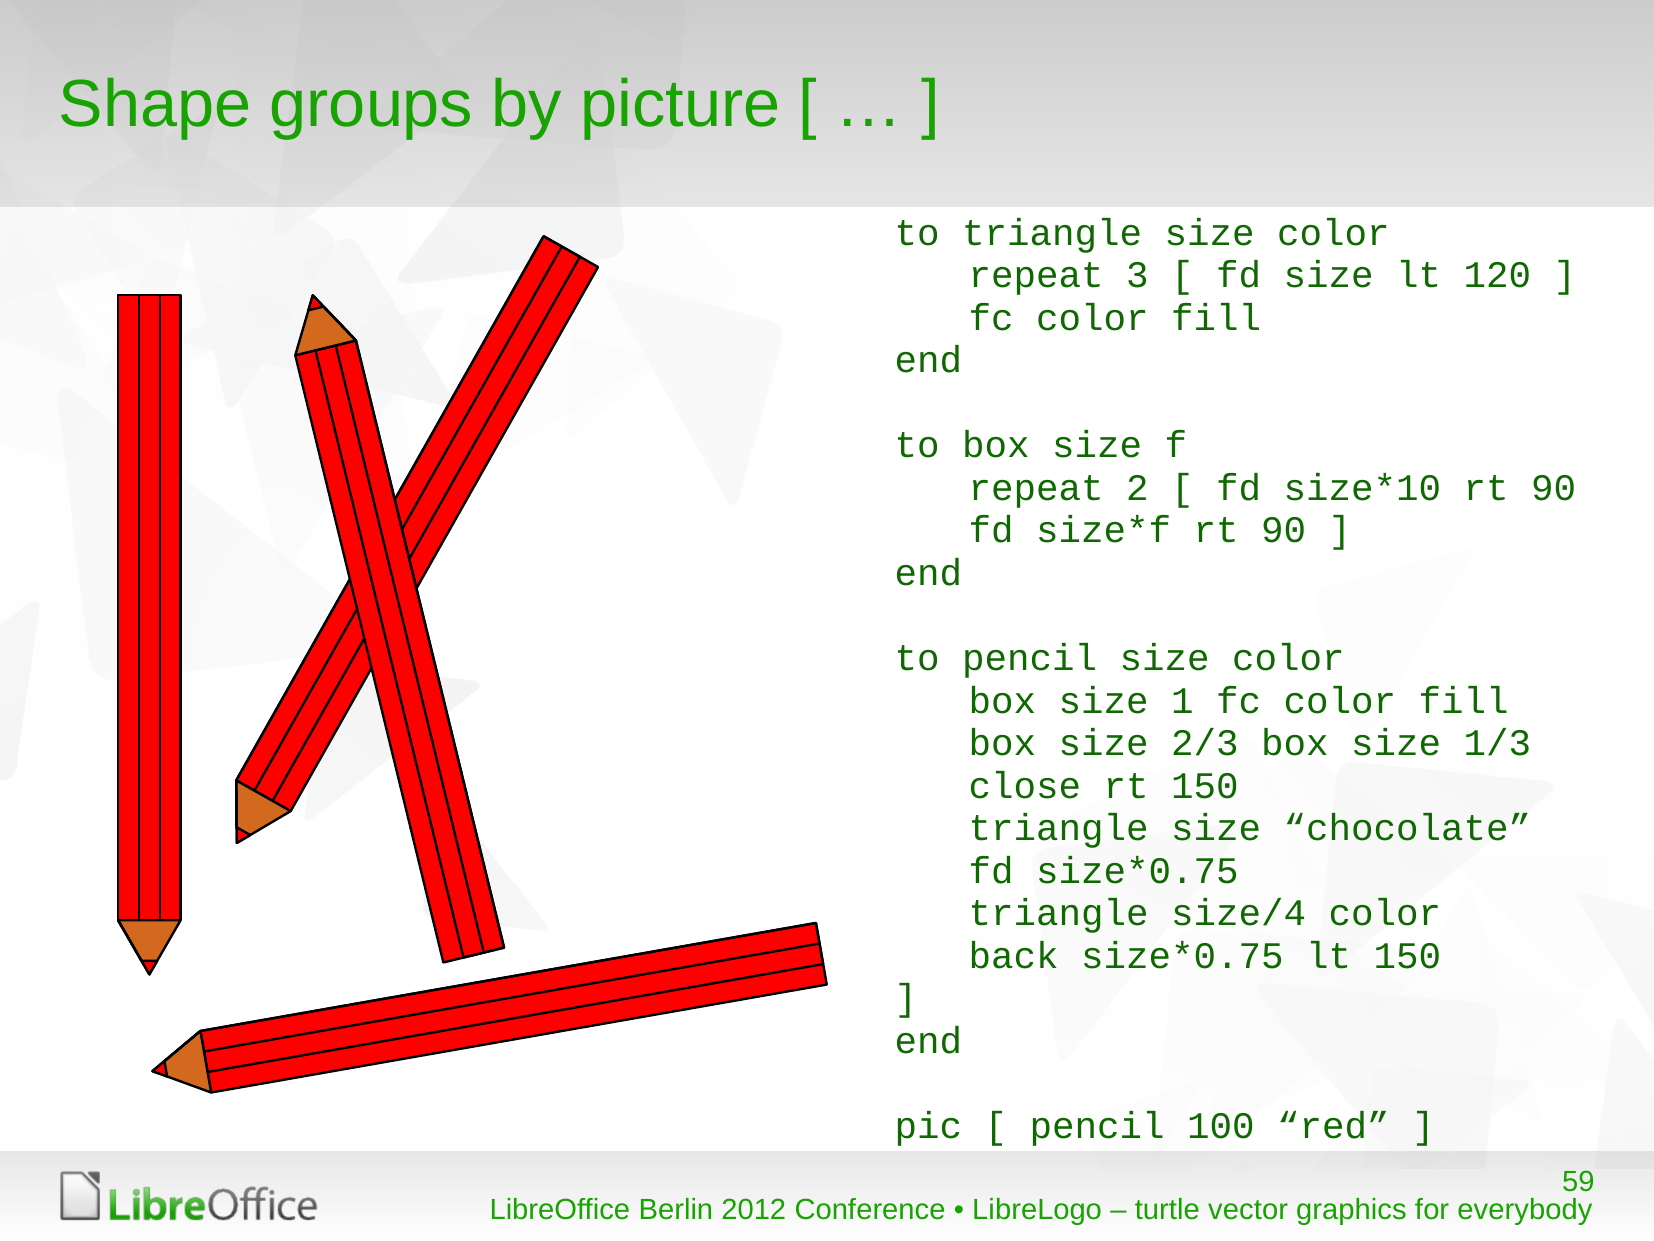

# Shape groups by picture [ … ]
to triangle size color
	repeat 3 [ fd size lt 120 ]
	fc color fill
end
to box size f
	repeat 2 [ fd size*10 rt 90
	fd size*f rt 90 ]
end
to pencil size color
	box size 1 fc color fill
	box size 2/3 box size 1/3
	close rt 150
	triangle size “chocolate”
	fd size*0.75
	triangle size/4 color
	back size*0.75 lt 150
]
end
pic [ pencil 100 “red” ]
59
LibreOffice Berlin 2012 Conference • LibreLogo – turtle vector graphics for everybody